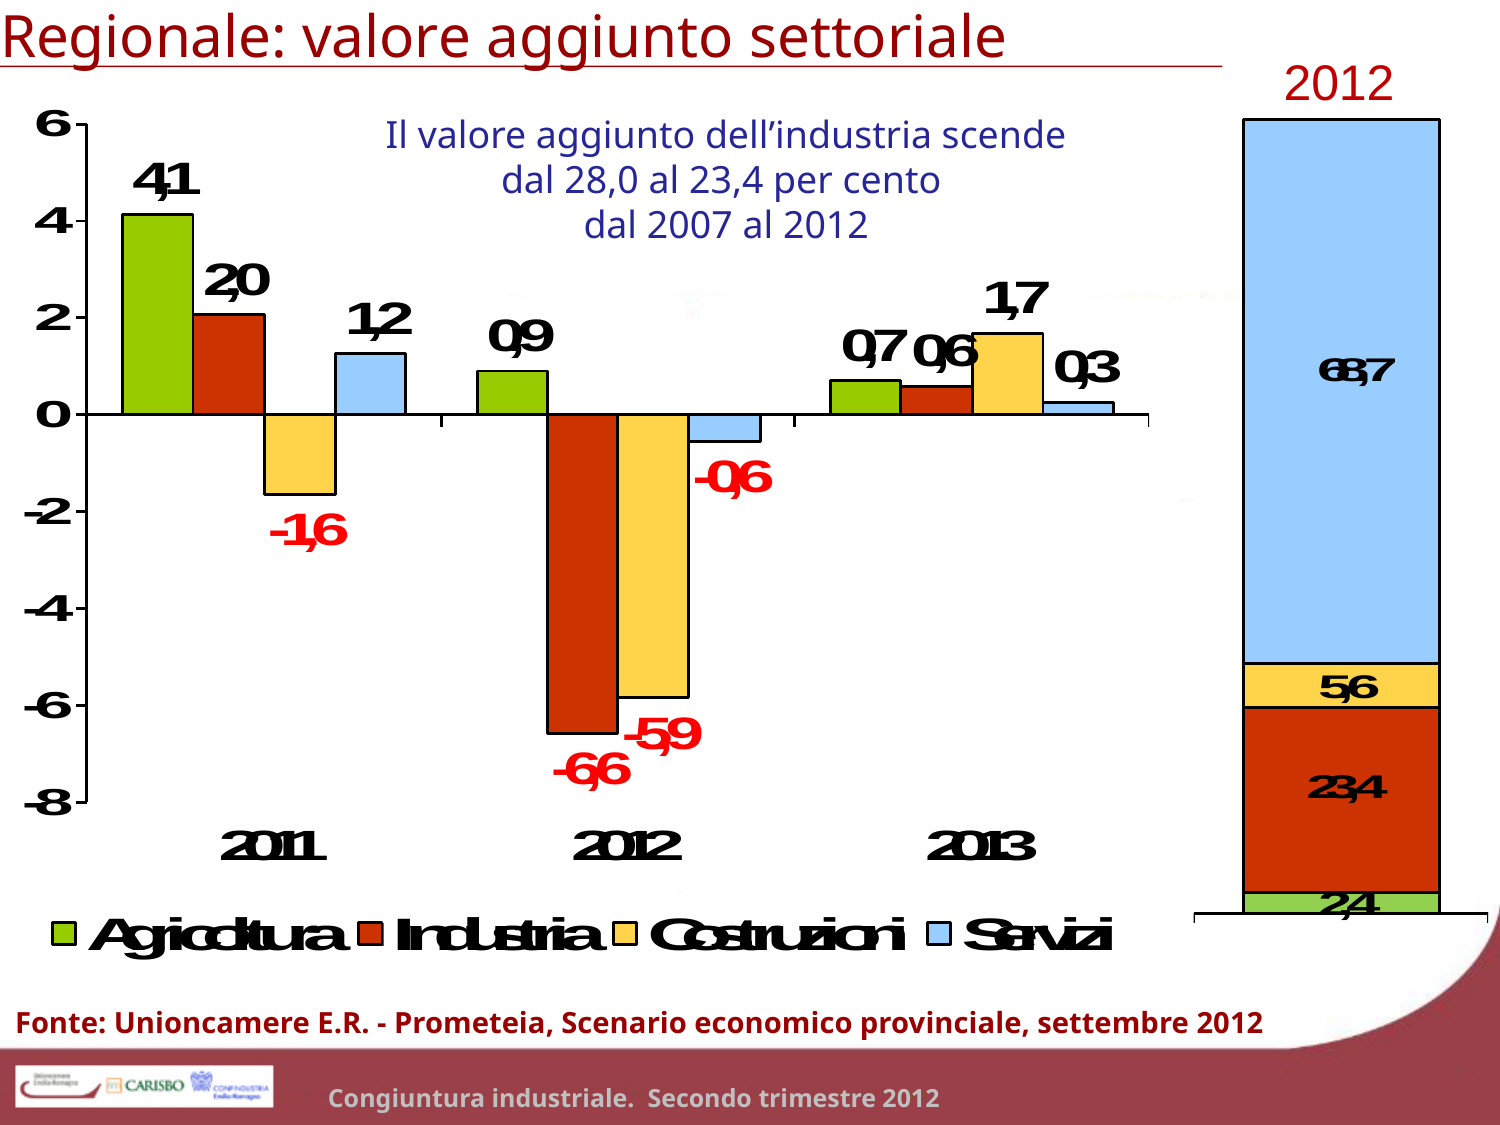

# Regionale: valore aggiunto settoriale
2012
Il valore aggiunto dell’industria scende dal 28,0 al 23,4 per cento
dal 2007 al 2012
Fonte: Unioncamere E.R. - Prometeia, Scenario economico provinciale, settembre 2012
Congiuntura industriale. Secondo trimestre 2012